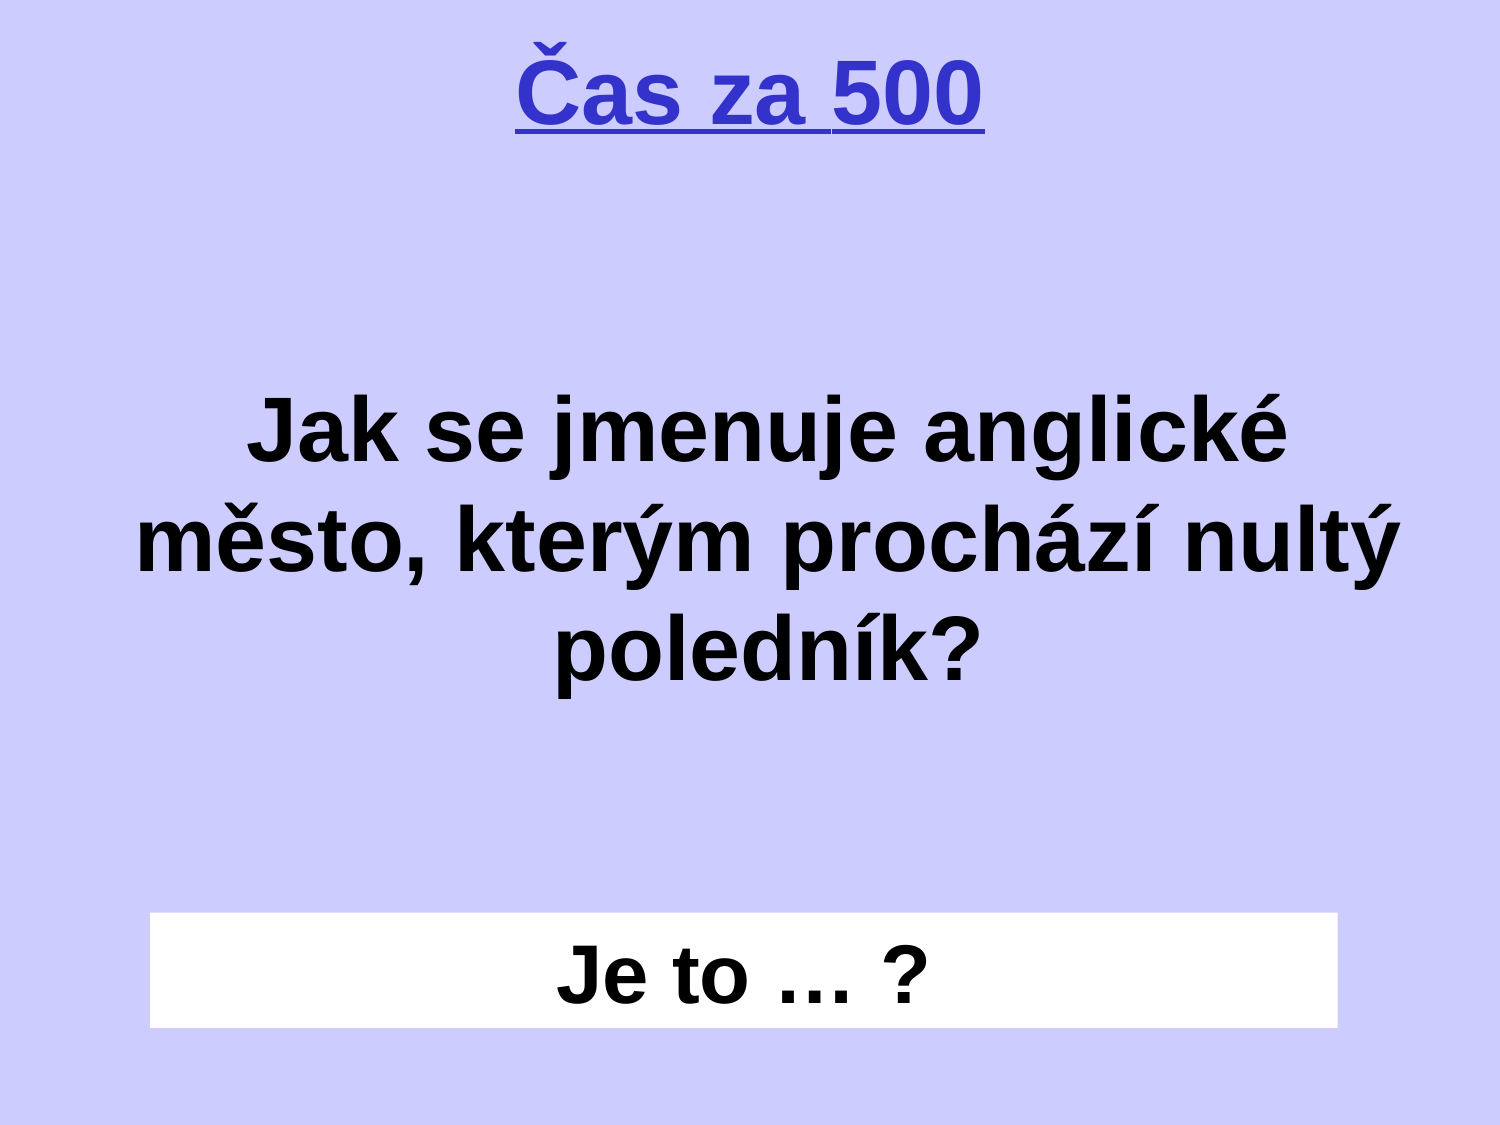

Čas za 500
Jak se jmenuje anglické město, kterým prochází nultý poledník?
Je to … ?